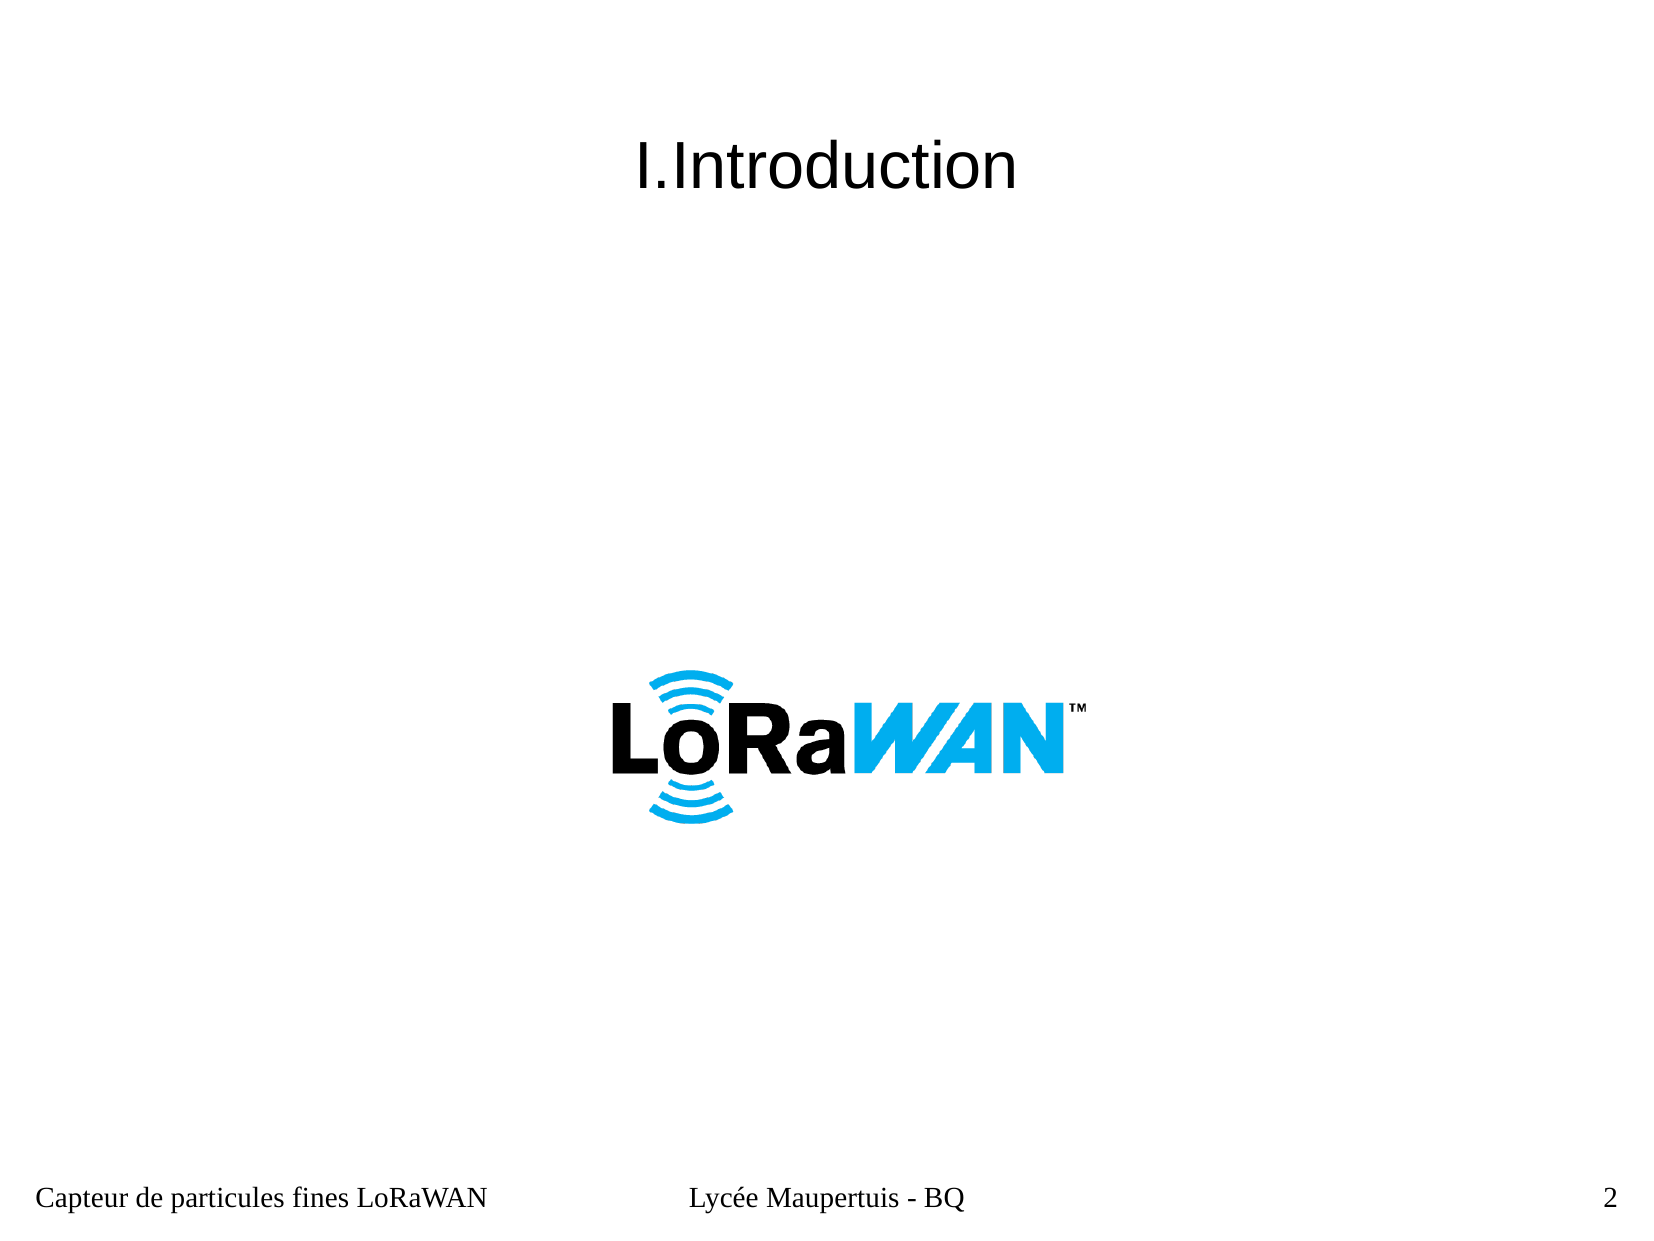

# Introduction
Capteur de particules fines LoRaWAN
Lycée Maupertuis - BQ
2